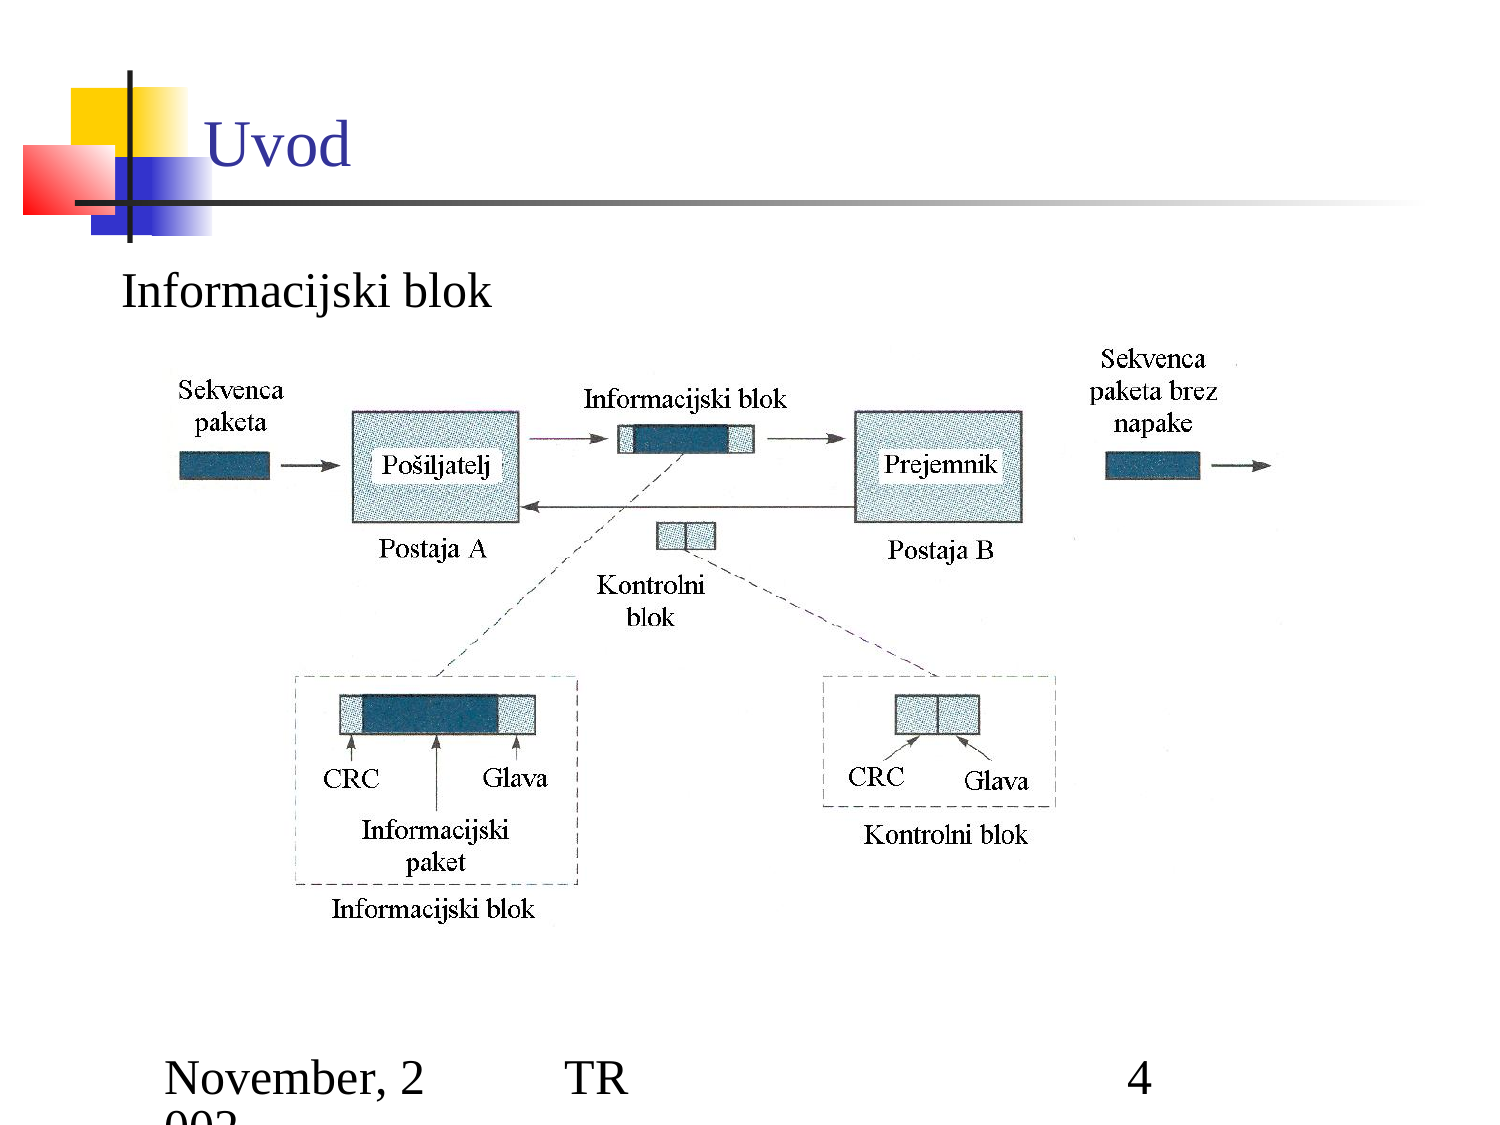

# Uvod
	Informacijski blok
November, 2002
TR
4